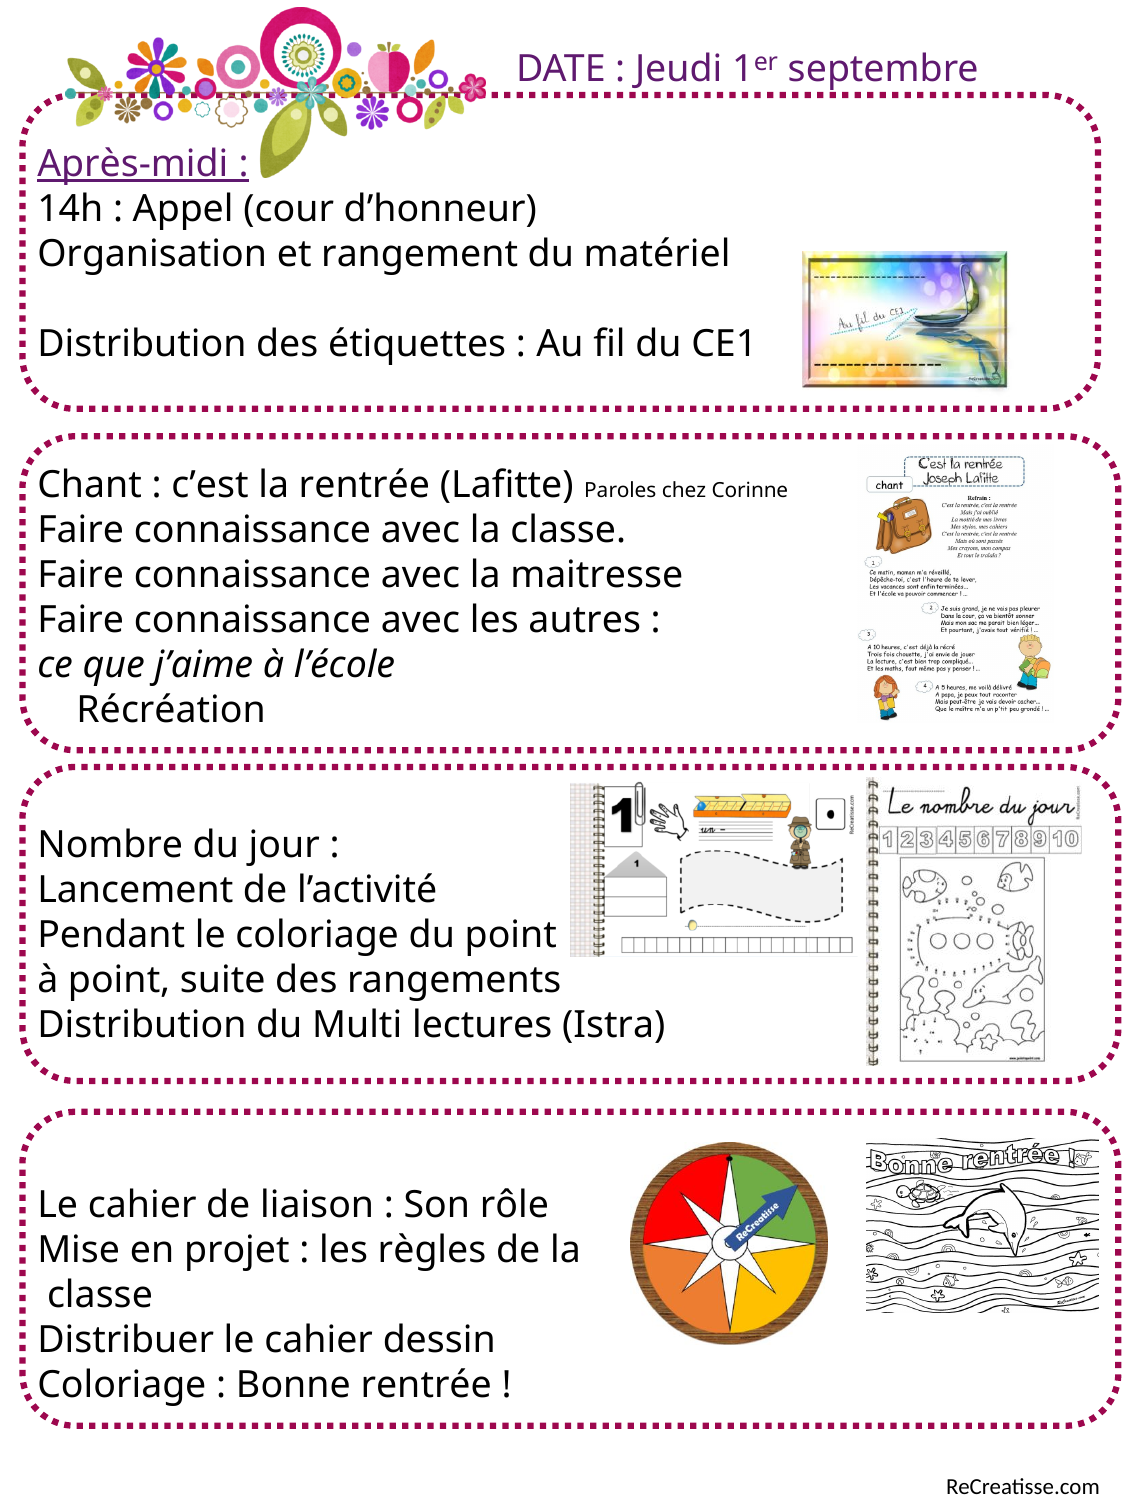

DATE : Jeudi 1er septembre
Après-midi :
14h : Appel (cour d’honneur)
Organisation et rangement du matériel
Distribution des étiquettes : Au fil du CE1
Chant : c’est la rentrée (Lafitte) Paroles chez Corinne
Faire connaissance avec la classe.
Faire connaissance avec la maitresse
Faire connaissance avec les autres :
ce que j’aime à l’école
 Récréation
Nombre du jour :
Lancement de l’activité
Pendant le coloriage du point
à point, suite des rangements
Distribution du Multi lectures (Istra)
Le cahier de liaison : Son rôle
Mise en projet : les règles de la
 classe
Distribuer le cahier dessin
Coloriage : Bonne rentrée !
ReCreatisse.com